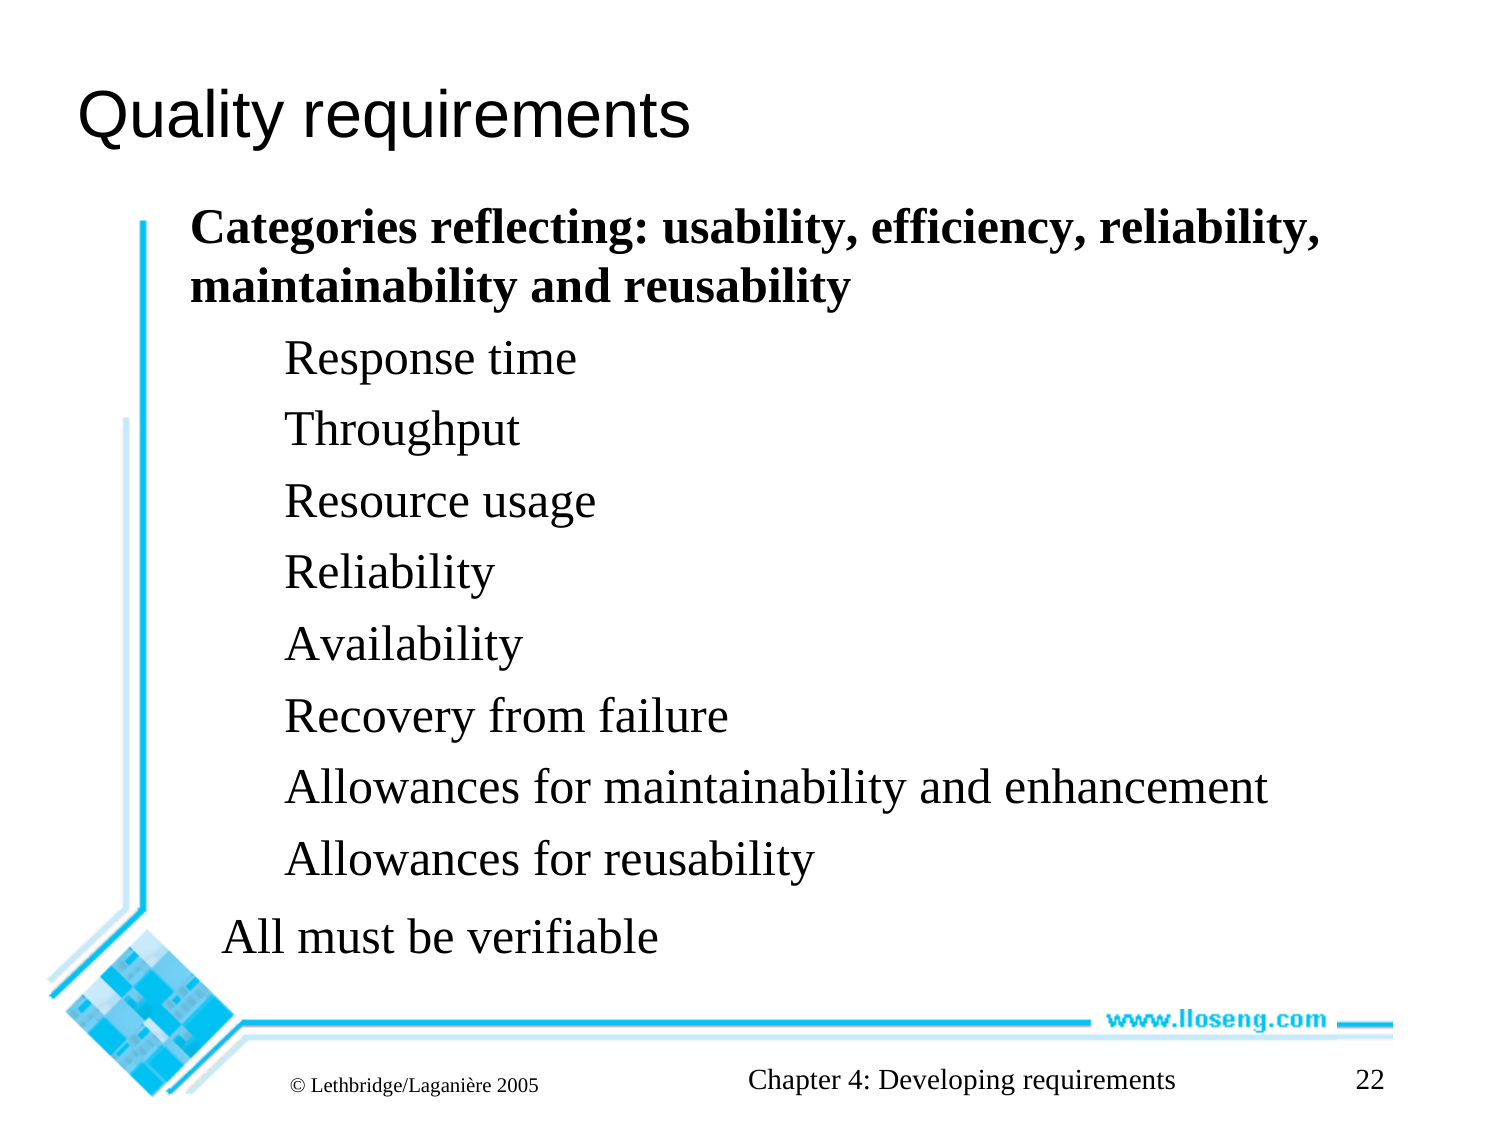

# Quality requirements
Categories reflecting: usability, efficiency, reliability, maintainability and reusability
Response time
Throughput
Resource usage
Reliability
Availability
Recovery from failure
Allowances for maintainability and enhancement
Allowances for reusability
All must be verifiable
Chapter 4: Developing requirements
© Lethbridge/Laganière 2005